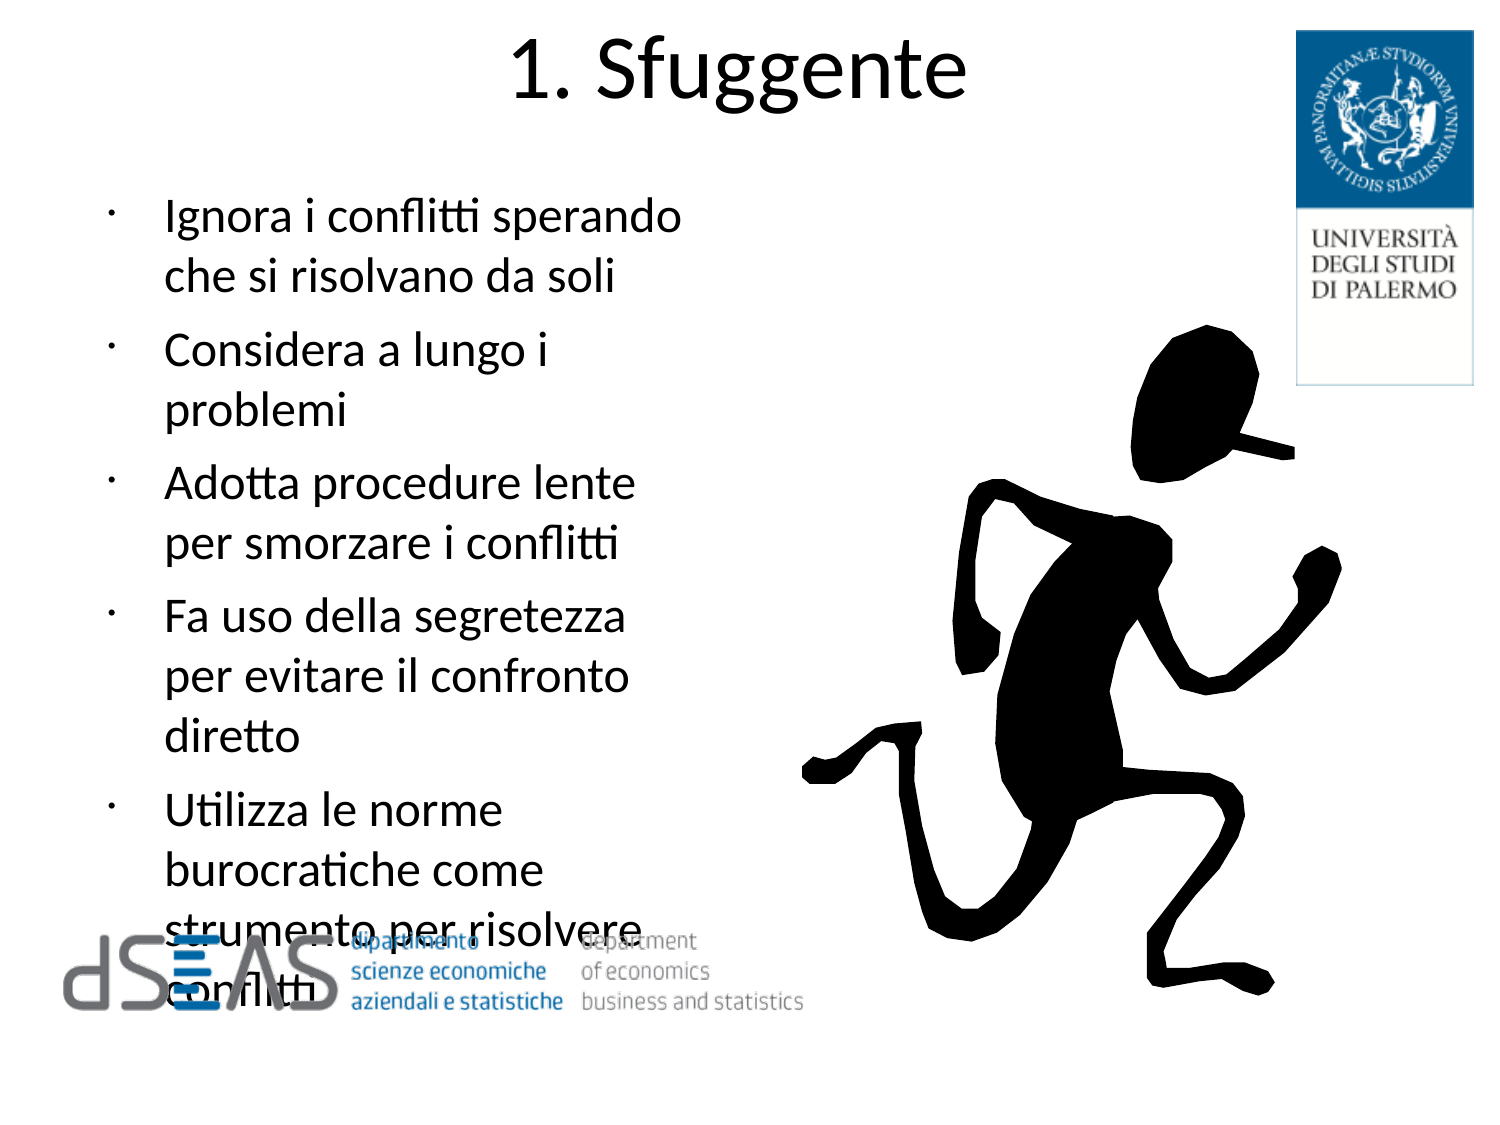

# 1. Sfuggente
Ignora i conflitti sperando che si risolvano da soli
Considera a lungo i problemi
Adotta procedure lente per smorzare i conflitti
Fa uso della segretezza per evitare il confronto diretto
Utilizza le norme burocratiche come strumento per risolvere conflitti